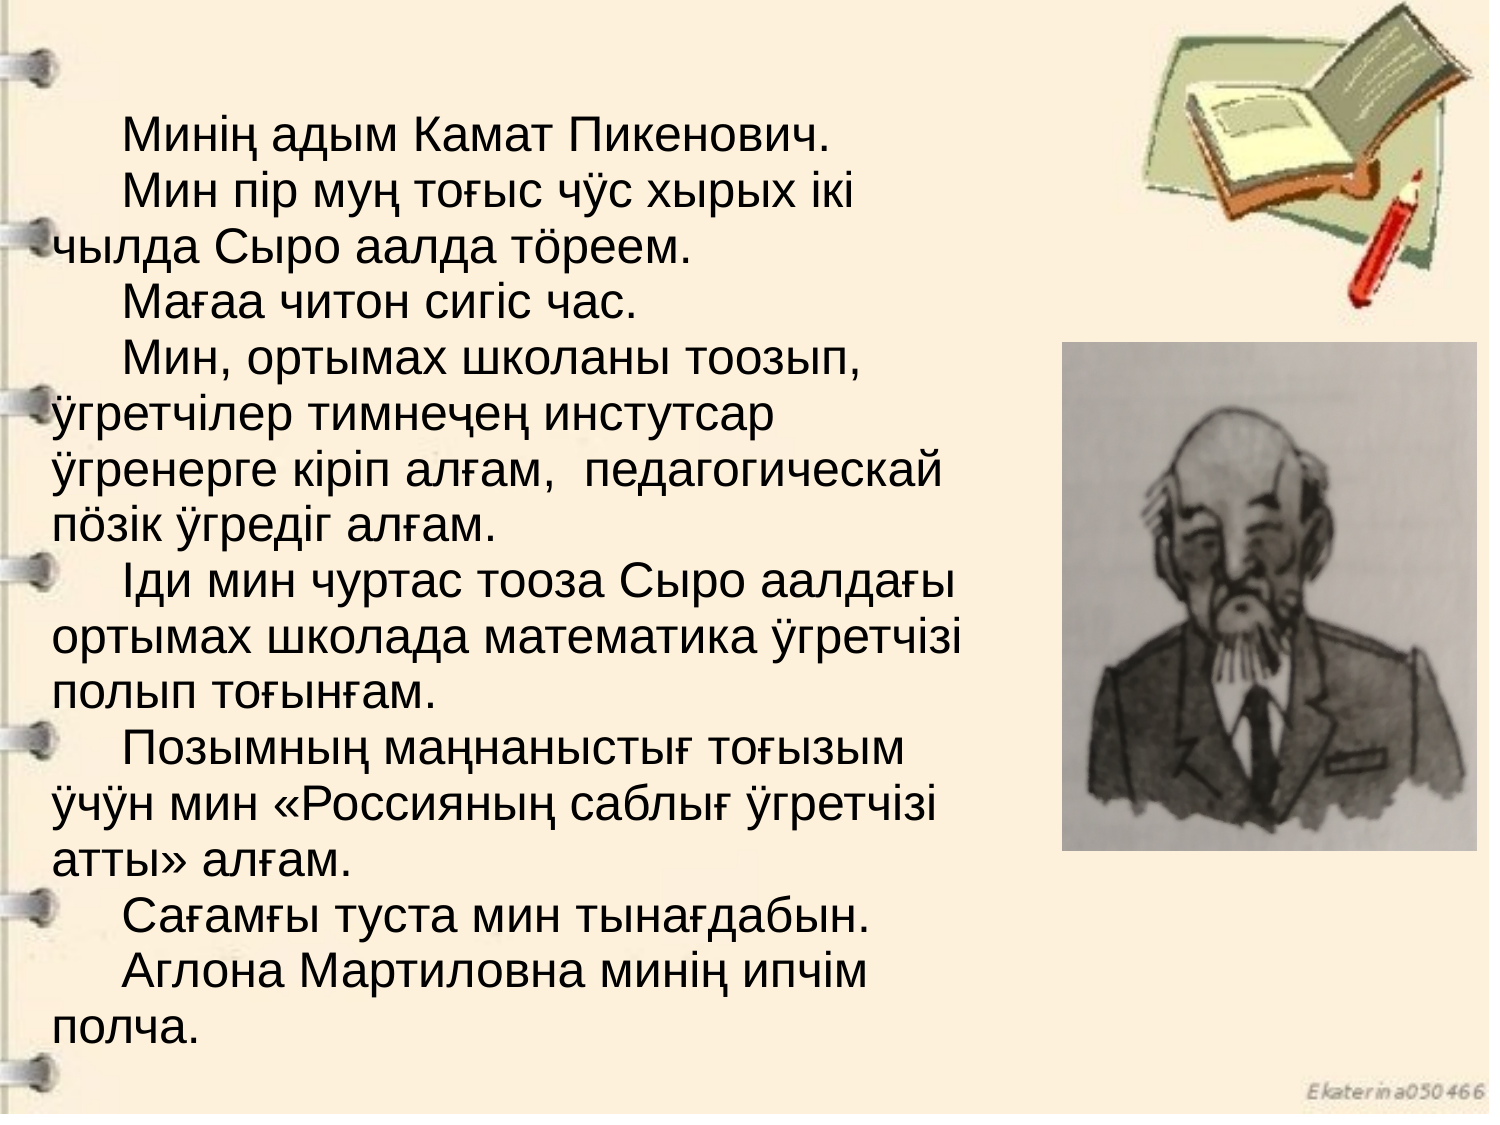

#
 Минің адым Камат Пикенович.
 Мин пір муң тоғыс чӱс хырых ікі чылда Сыро аалда тӧреем.
 Мағаа читон сигіс час.
 Мин, ортымах школаны тоозып, ӱгретчілер тимнеҷең инстутсар ӱгренерге кіріп алғам, педагогическай пӧзік ӱгредіг алғам.
 Іди мин чуртас тооза Сыро аалдағы ортымах школада математика ӱгретчізі полып тоғынғам.
 Позымның маңнаныстығ тоғызым ӱчӱн мин «Россияның саблығ ӱгретчізі атты» алғам.
 Сағамғы туста мин тынағдабын.
 Аглона Мартиловна минің ипчім полча.